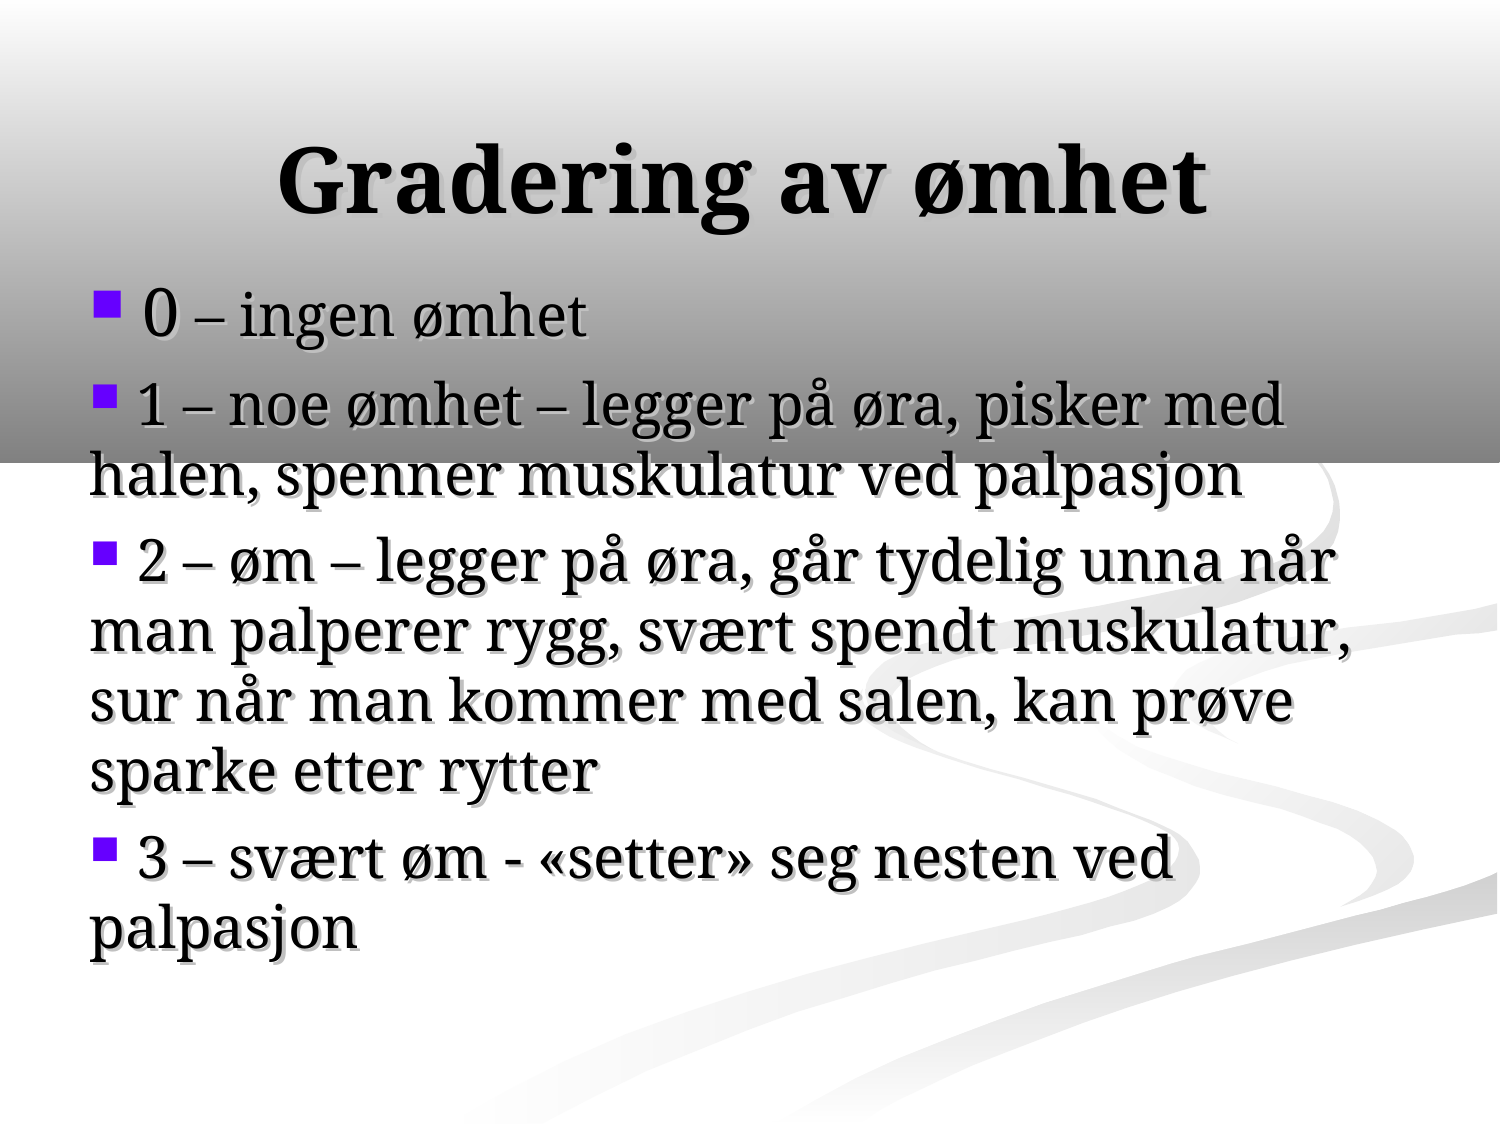

# Gradering av ømhet
 0 – ingen ømhet
 1 – noe ømhet – legger på øra, pisker med halen, spenner muskulatur ved palpasjon
 2 – øm – legger på øra, går tydelig unna når man palperer rygg, svært spendt muskulatur, sur når man kommer med salen, kan prøve sparke etter rytter
 3 – svært øm - «setter» seg nesten ved palpasjon